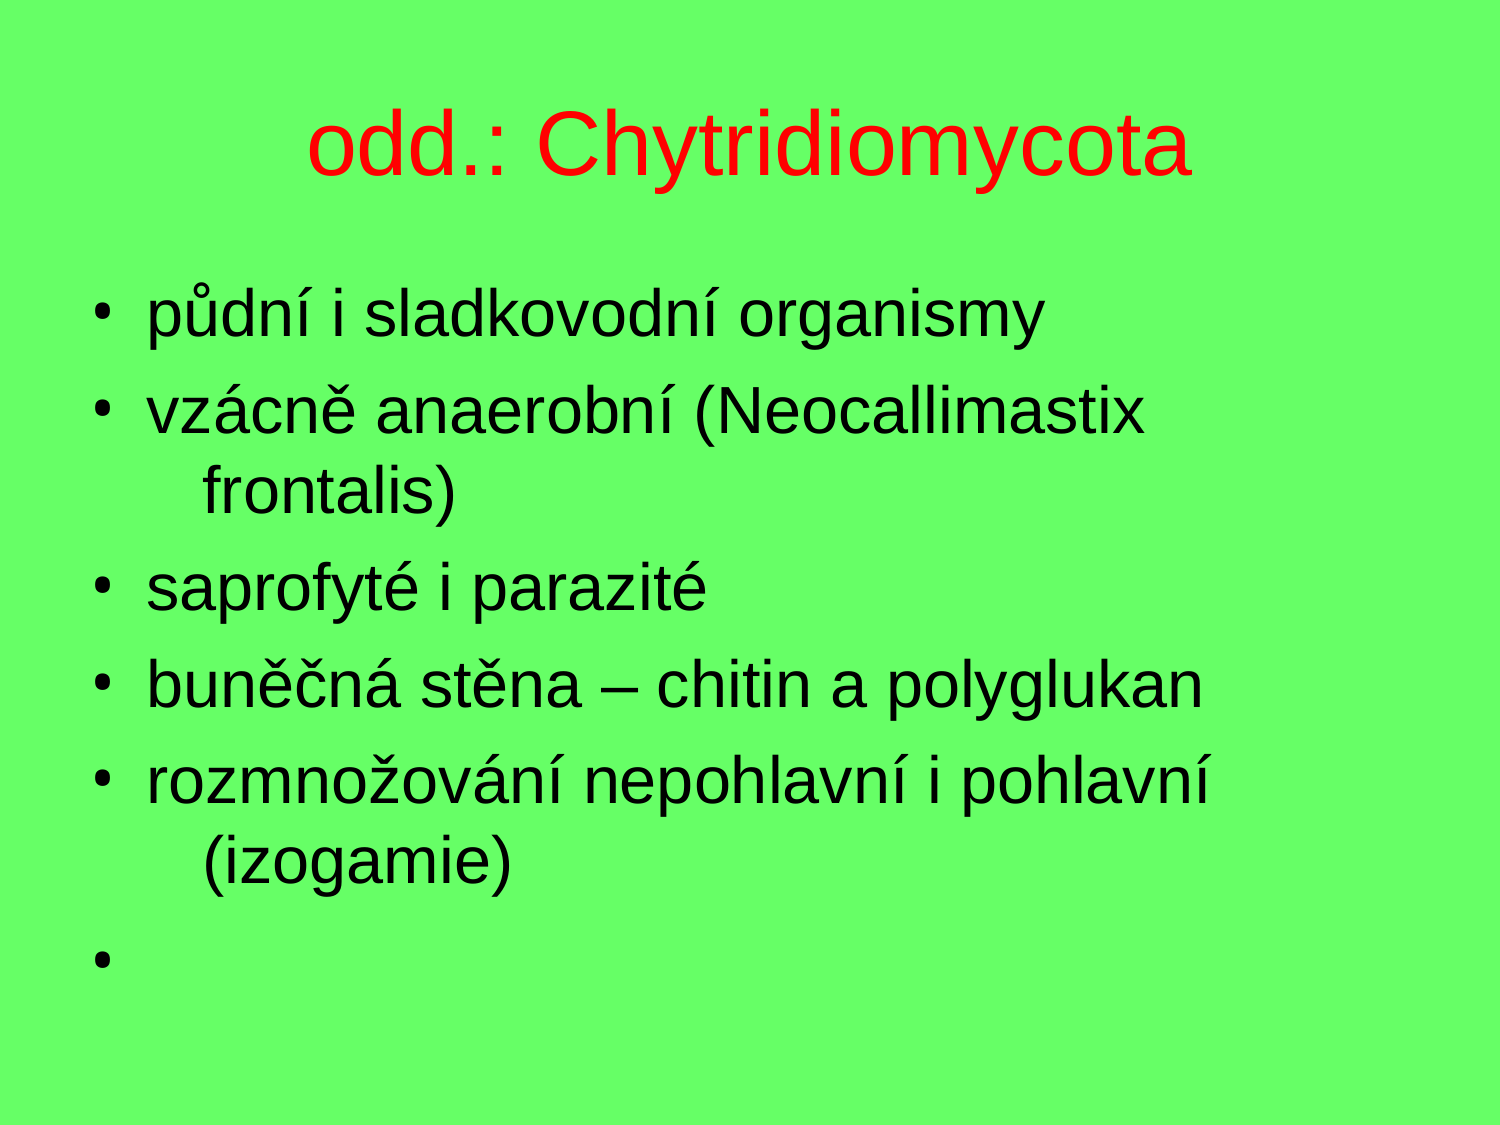

# odd.: Chytridiomycota
půdní i sladkovodní organismy
vzácně anaerobní (Neocallimastix frontalis)
saprofyté i parazité
buněčná stěna – chitin a polyglukan
rozmnožování nepohlavní i pohlavní (izogamie)